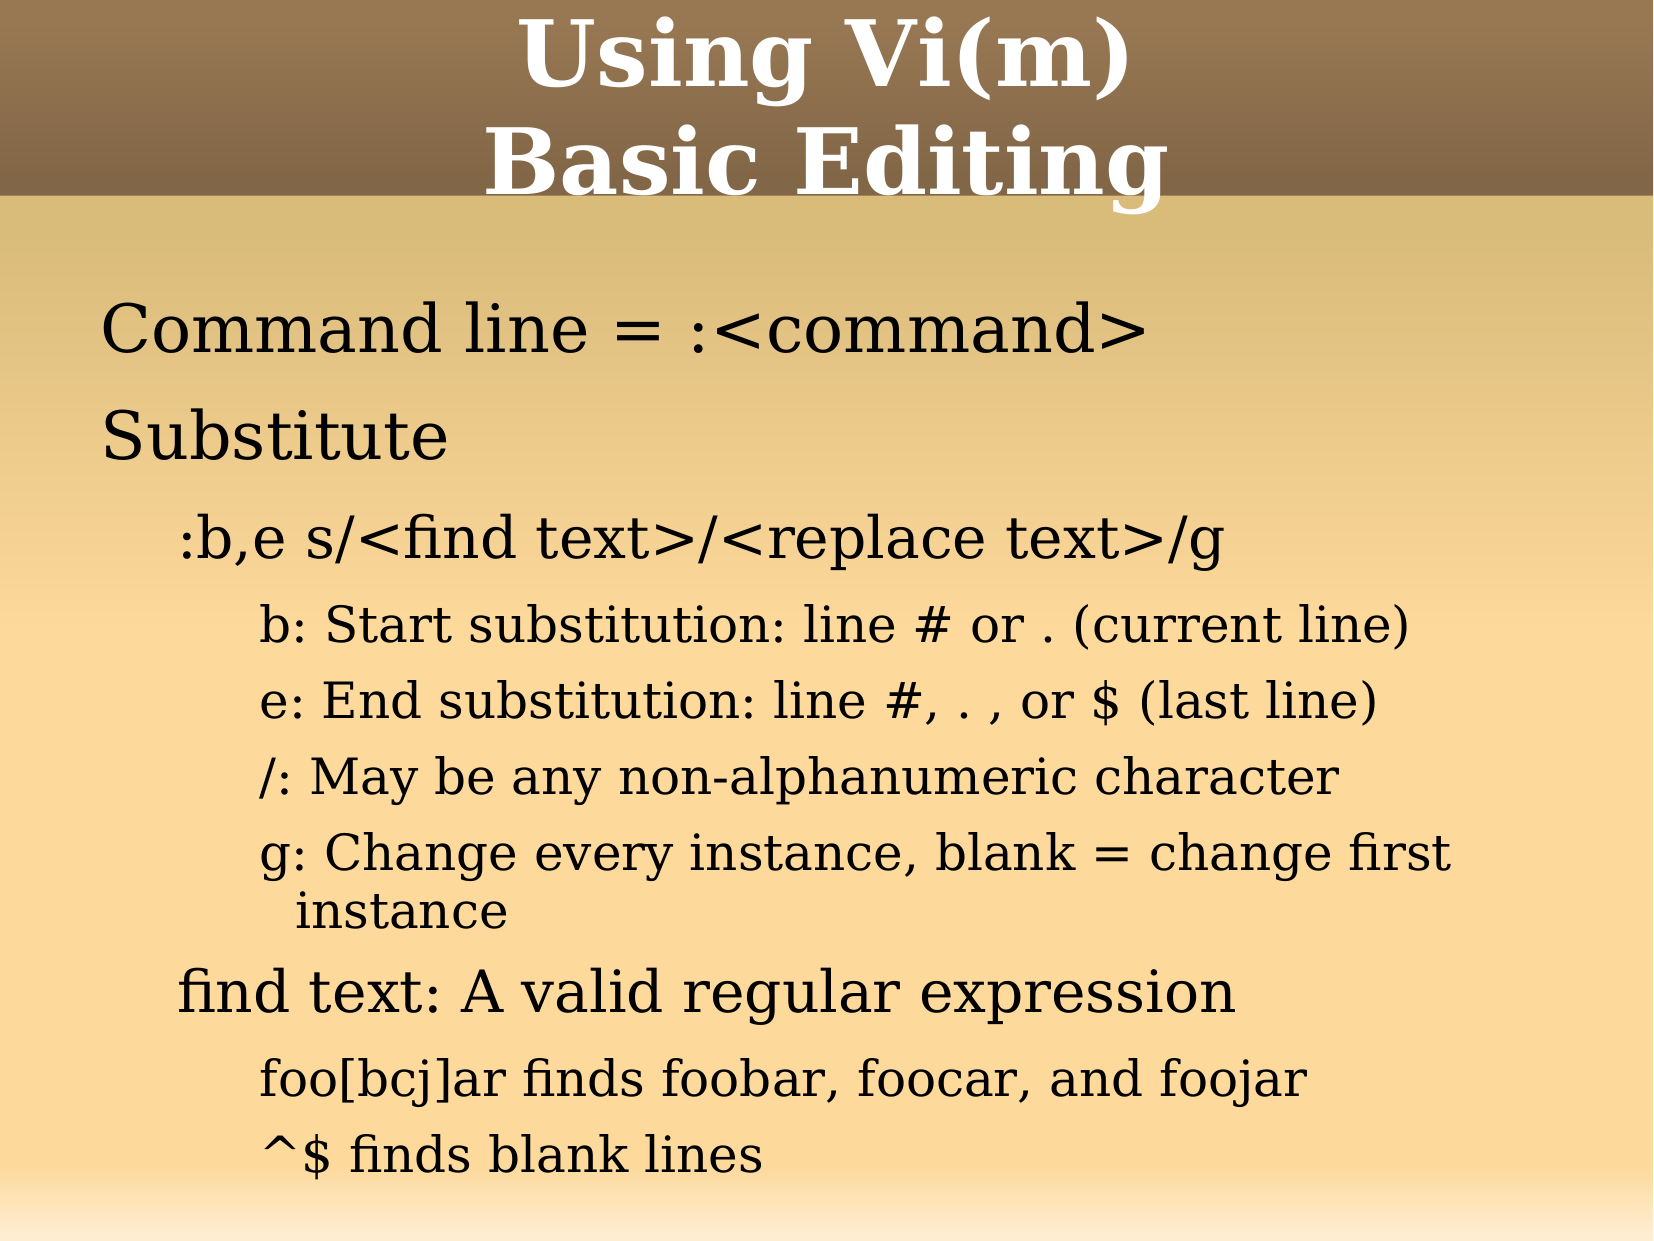

# Using Vi(m) Basic Editing
Command line = :<command>
Substitute
:b,e s/<find text>/<replace text>/g
b: Start substitution: line # or . (current line)
e: End substitution: line #, . , or $ (last line)
/: May be any non-alphanumeric character
g: Change every instance, blank = change first instance
find text: A valid regular expression
foo[bcj]ar finds foobar, foocar, and foojar
^$ finds blank lines